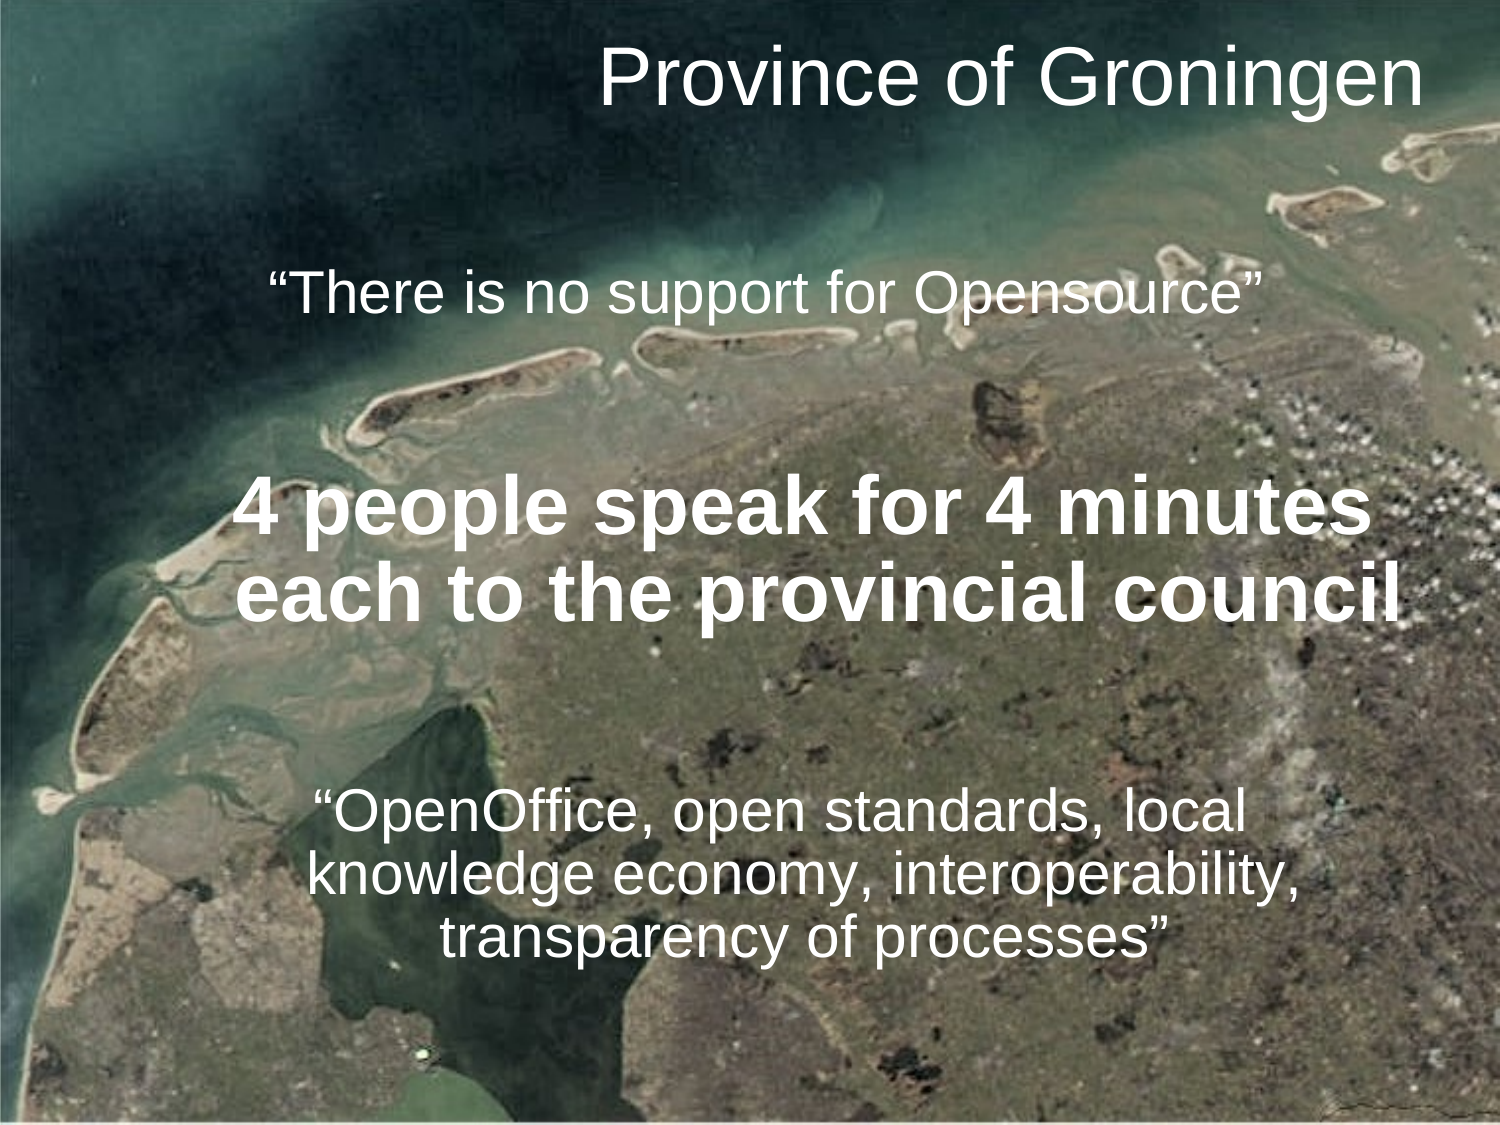

# Province of Groningen
“There is no support for Opensource”
4 people speak for 4 minutes each to the provincial council
“OpenOffice, open standards, local knowledge economy, interoperability, transparency of processes”